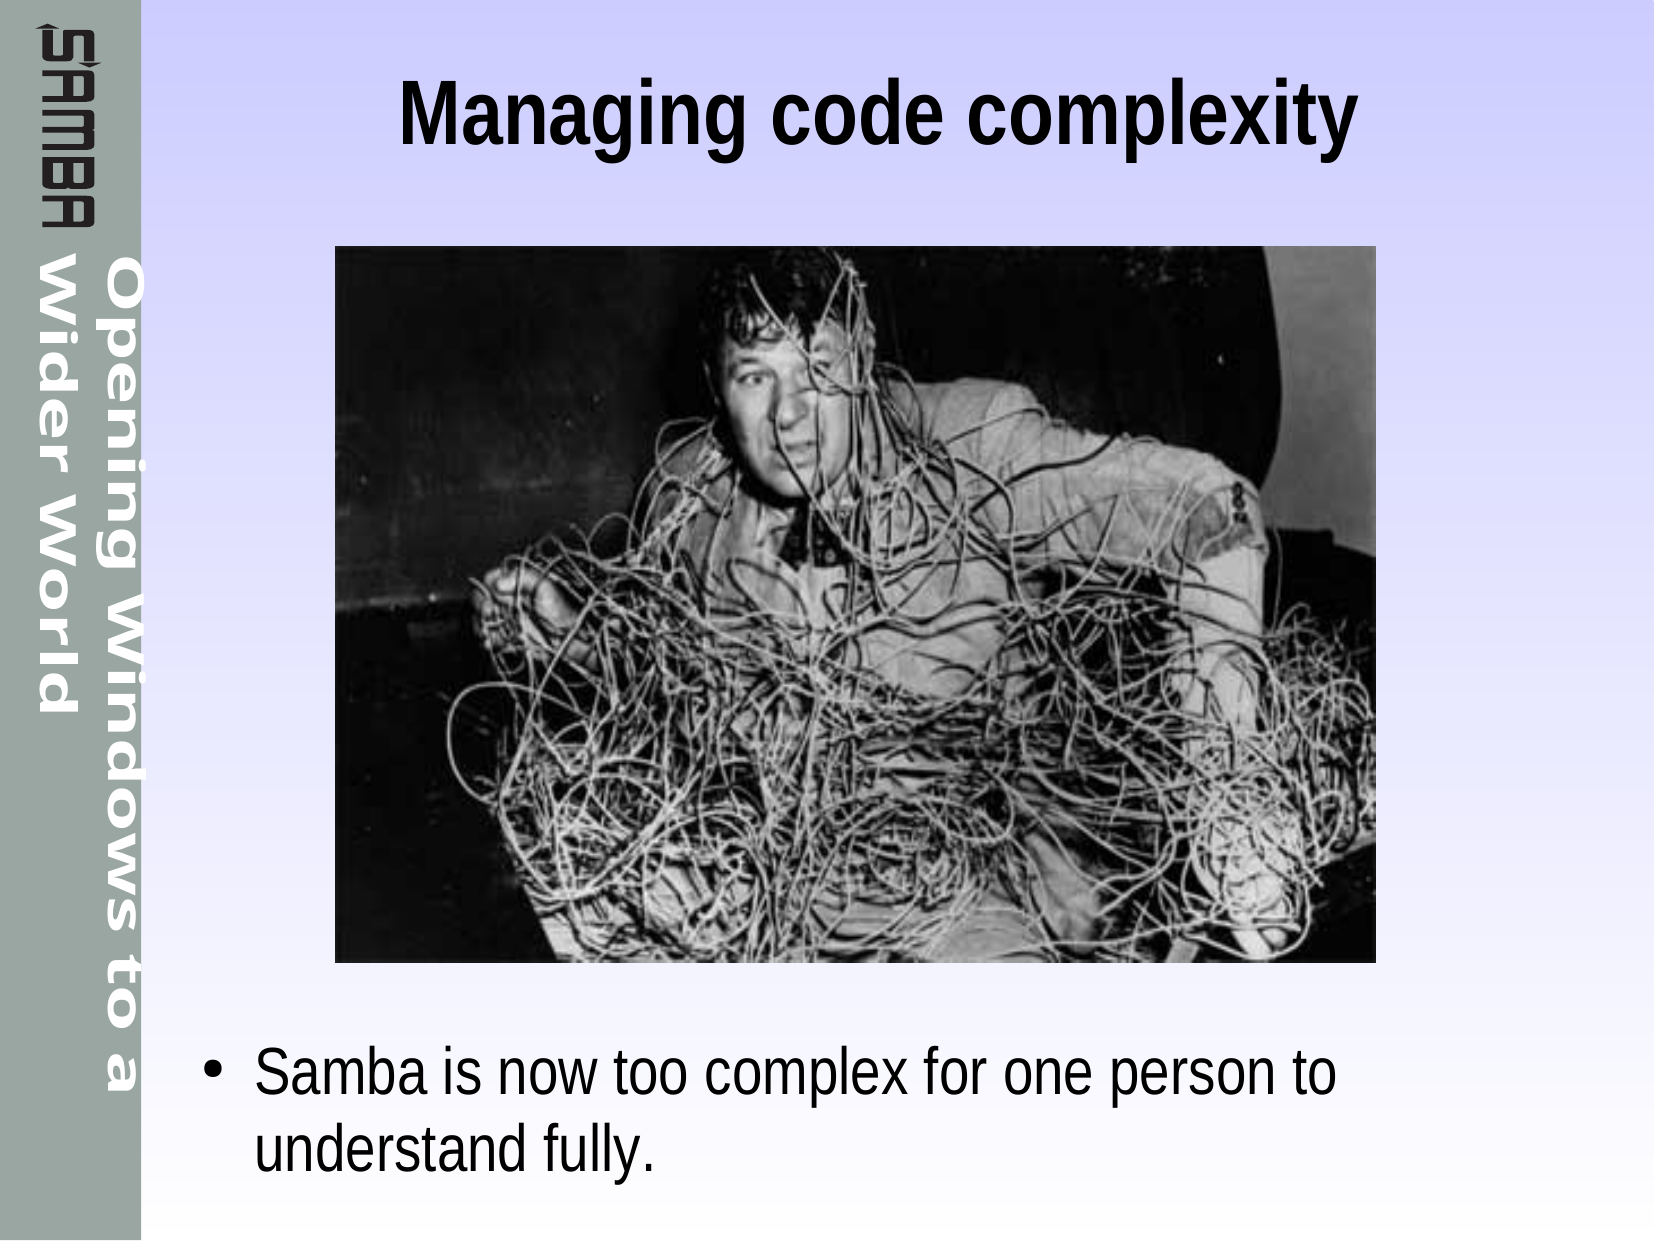

# Managing code complexity
Samba is now too complex for one person to understand fully.